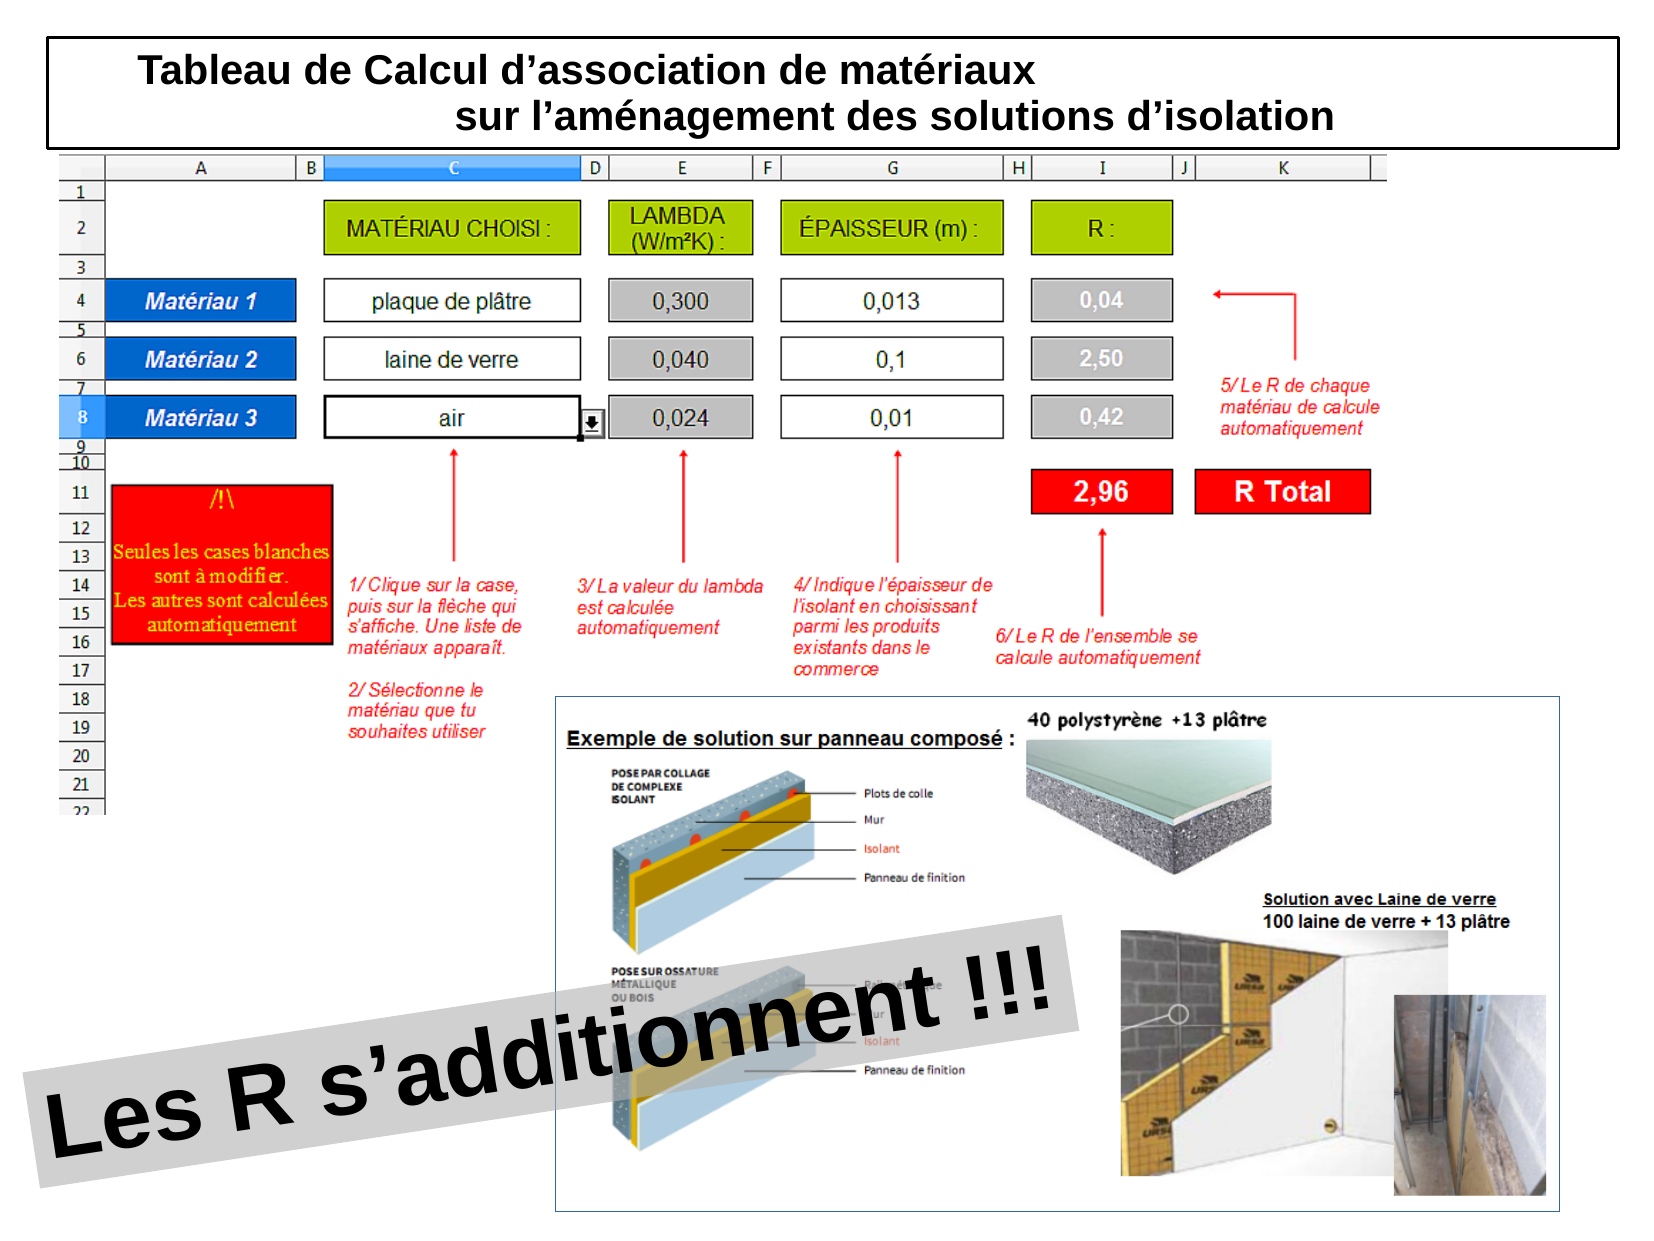

Tableau de Calcul d’association de matériaux
 sur l’aménagement des solutions d’isolation
Les R s’additionnent !!!